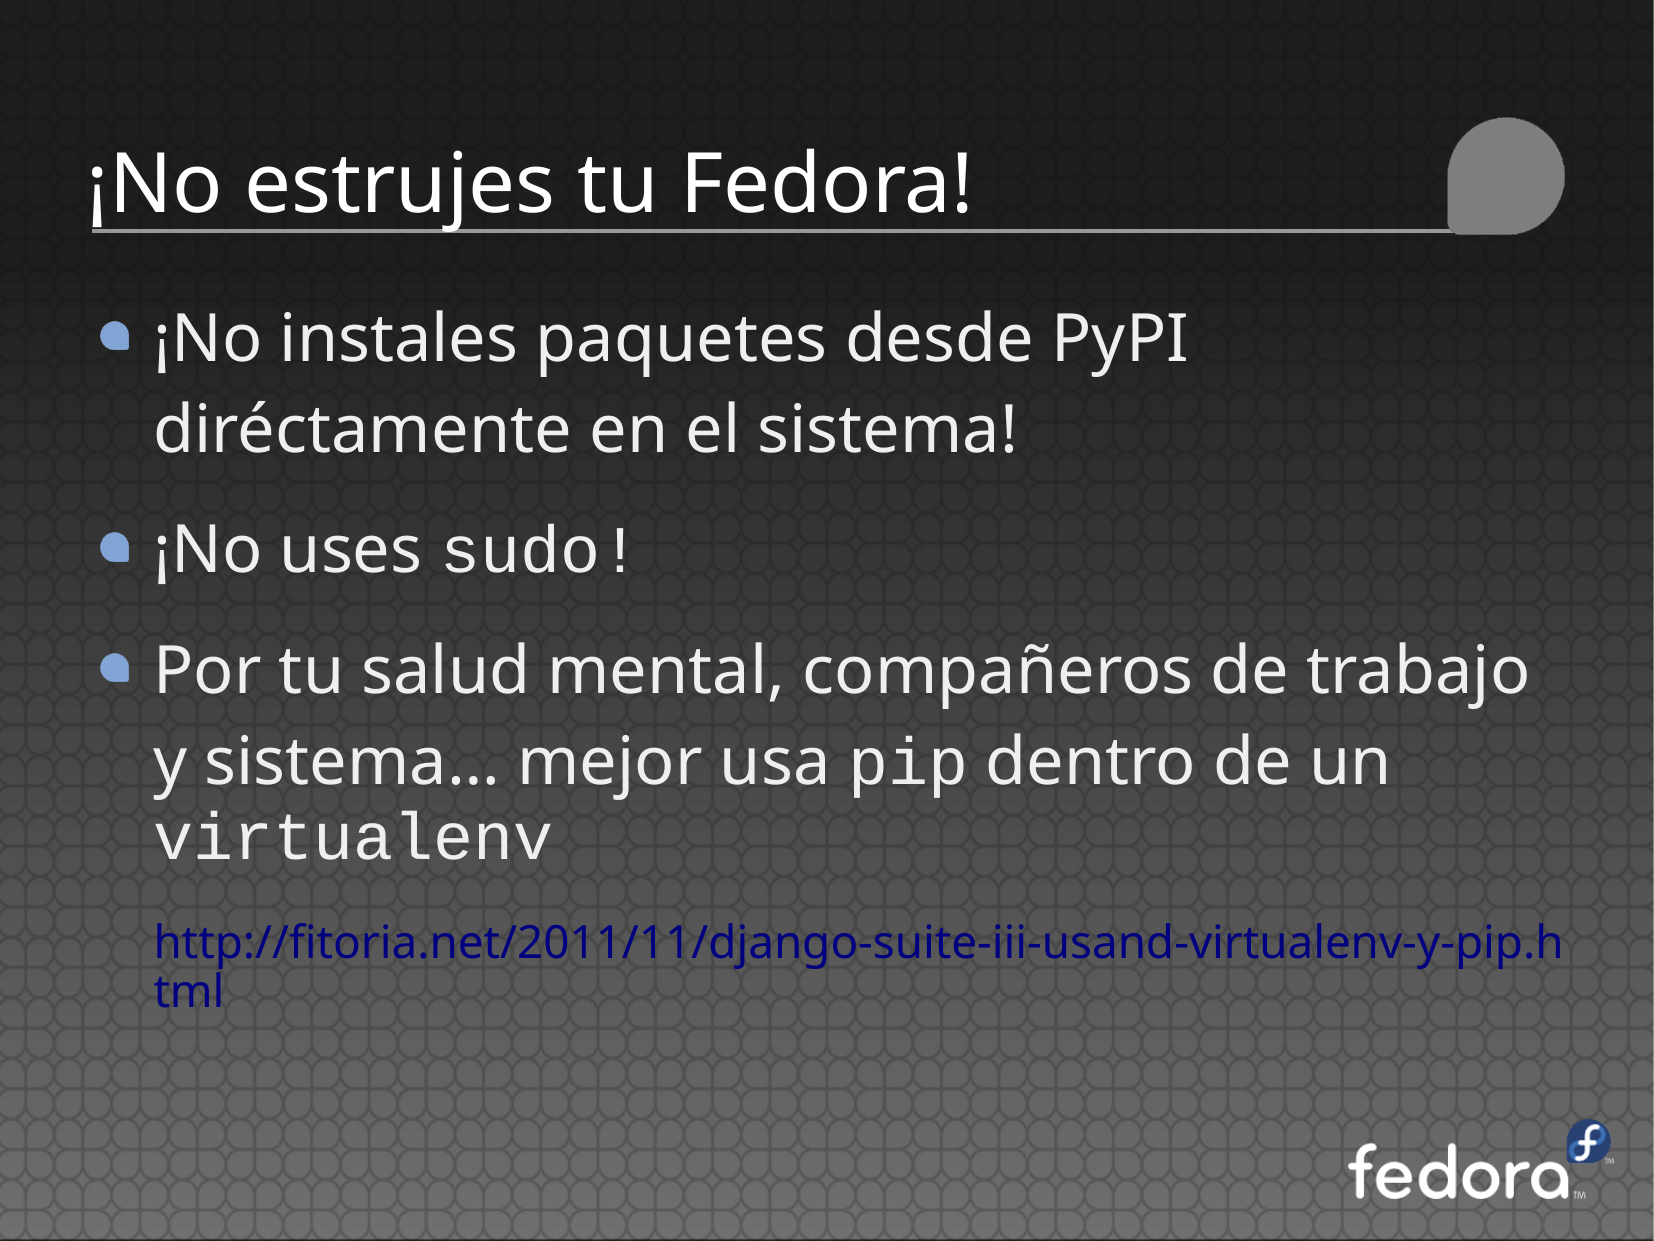

# ¡No estrujes tu Fedora!
¡No instales paquetes desde PyPI diréctamente en el sistema!
¡No uses sudo!
Por tu salud mental, compañeros de trabajo y sistema… mejor usa pip dentro de un virtualenv
http://fitoria.net/2011/11/django-suite-iii-usand-virtualenv-y-pip.html